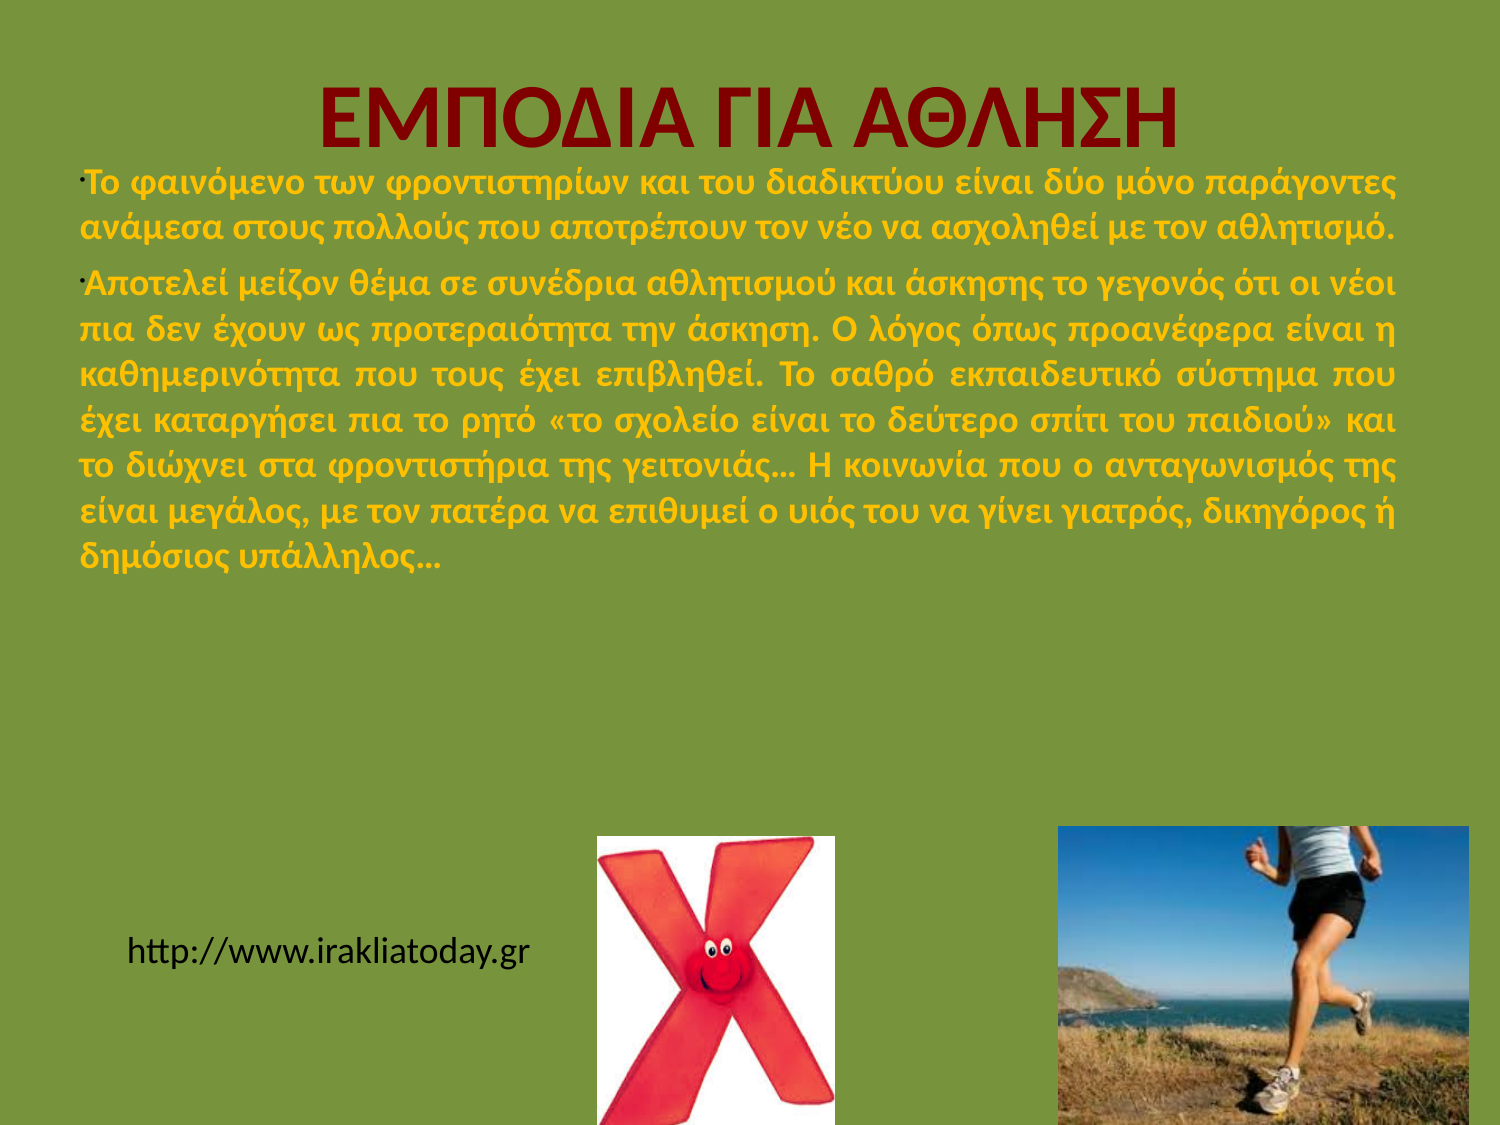

# ΕΜΠΟΔΙΑ ΓΙΑ ΑΘΛΗΣΗ
Το φαινόμενο των φροντιστηρίων και του διαδικτύου είναι δύο μόνο παράγοντες ανάμεσα στους πολλούς που αποτρέπουν τον νέο να ασχοληθεί με τον αθλητισμό.
Αποτελεί μείζον θέμα σε συνέδρια αθλητισμού και άσκησης το γεγονός ότι οι νέοι πια δεν έχουν ως προτεραιότητα την άσκηση. Ο λόγος όπως προανέφερα είναι η καθημερινότητα που τους έχει επιβληθεί. Το σαθρό εκπαιδευτικό σύστημα που έχει καταργήσει πια το ρητό «το σχολείο είναι το δεύτερο σπίτι του παιδιού» και το διώχνει στα φροντιστήρια της γειτονιάς… Η κοινωνία που ο ανταγωνισμός της είναι μεγάλος, με τον πατέρα να επιθυμεί ο υιός του να γίνει γιατρός, δικηγόρος ή δημόσιος υπάλληλος…
http://www.irakliatoday.gr